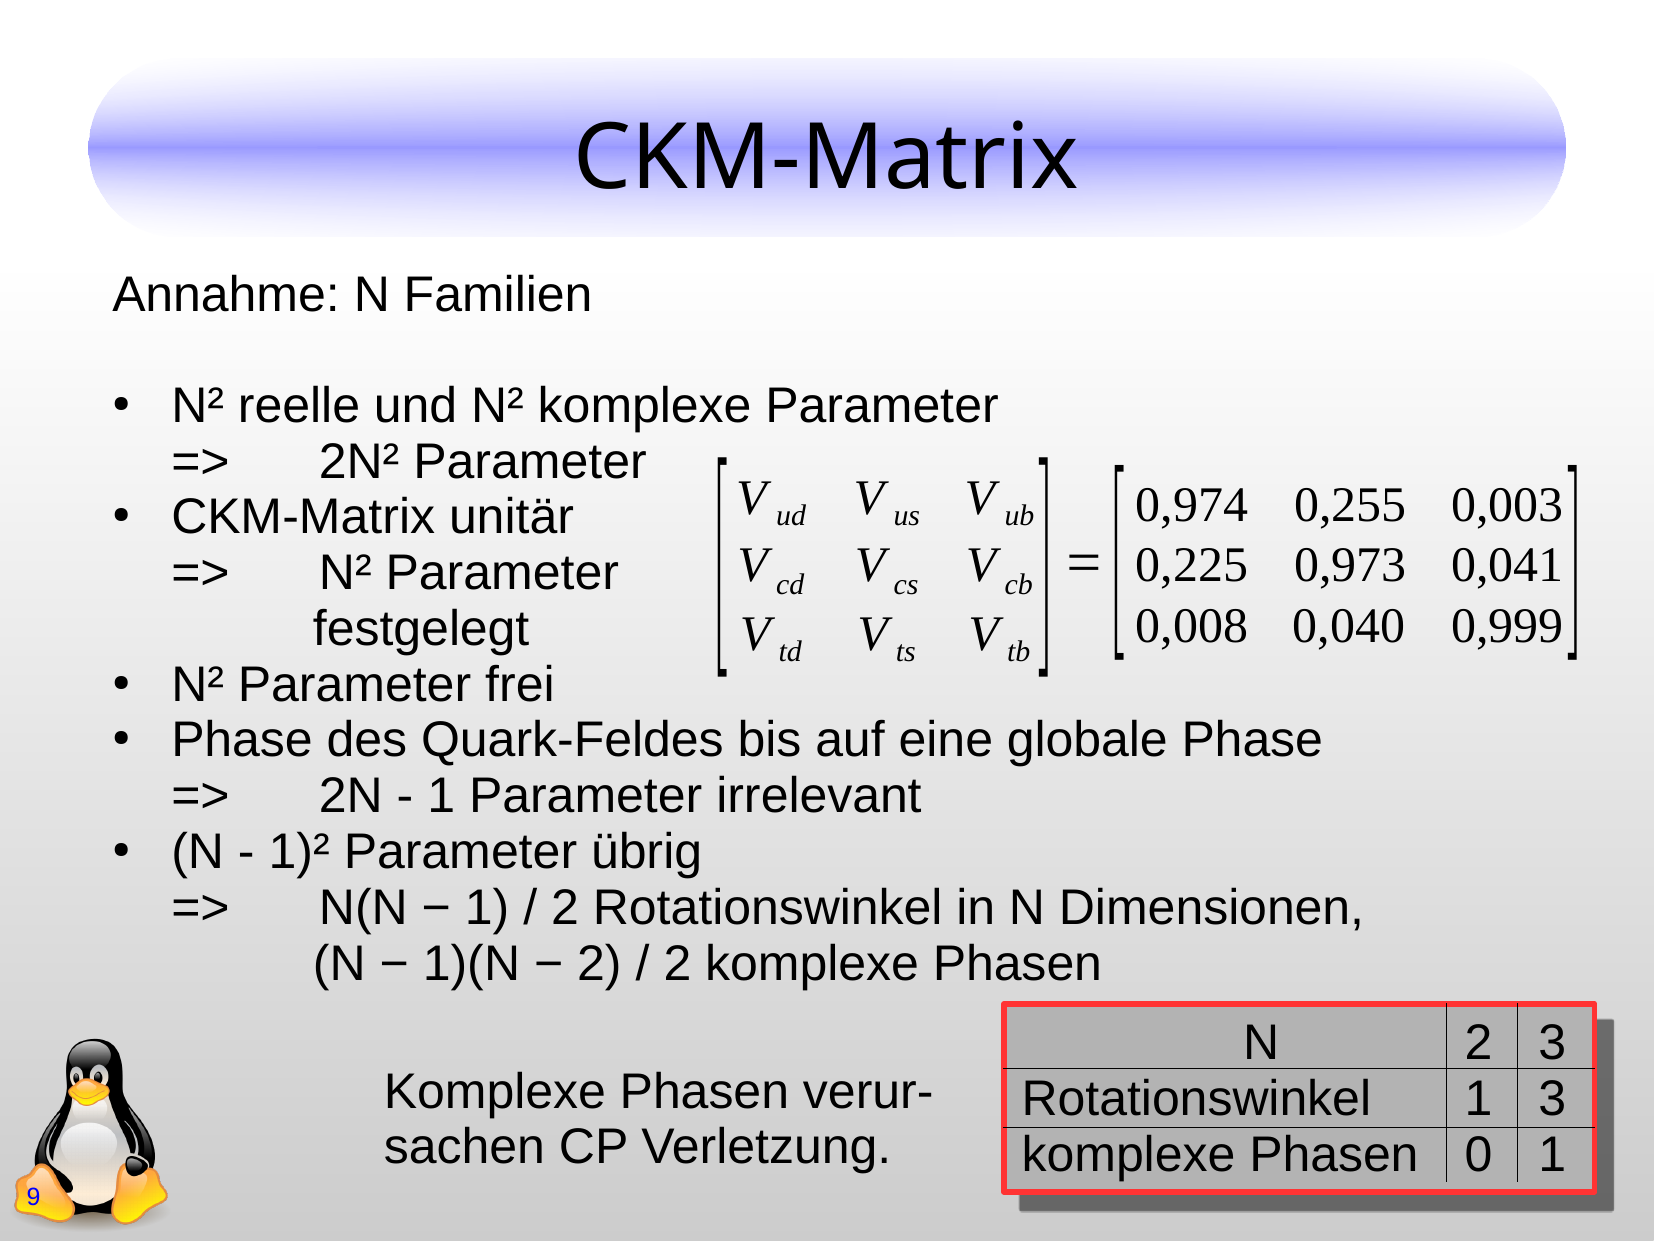

# CKM-Matrix
Annahme: N Familien
N² reelle und N² komplexe Parameter
=>	2N² Parameter
CKM-Matrix unitär
=>	N² Parameter
festgelegt
N² Parameter frei
Phase des Quark-Feldes bis auf eine globale Phase
=>	2N - 1 Parameter irrelevant
(N - 1)² Parameter übrig
=>	N(N − 1) / 2 Rotationswinkel in N Dimensionen,
(N − 1)(N − 2) / 2 komplexe Phasen
			N			2	3
Rotationswinkel		1	3
komplexe Phasen	0	1
Komplexe Phasen verur-
sachen CP Verletzung.